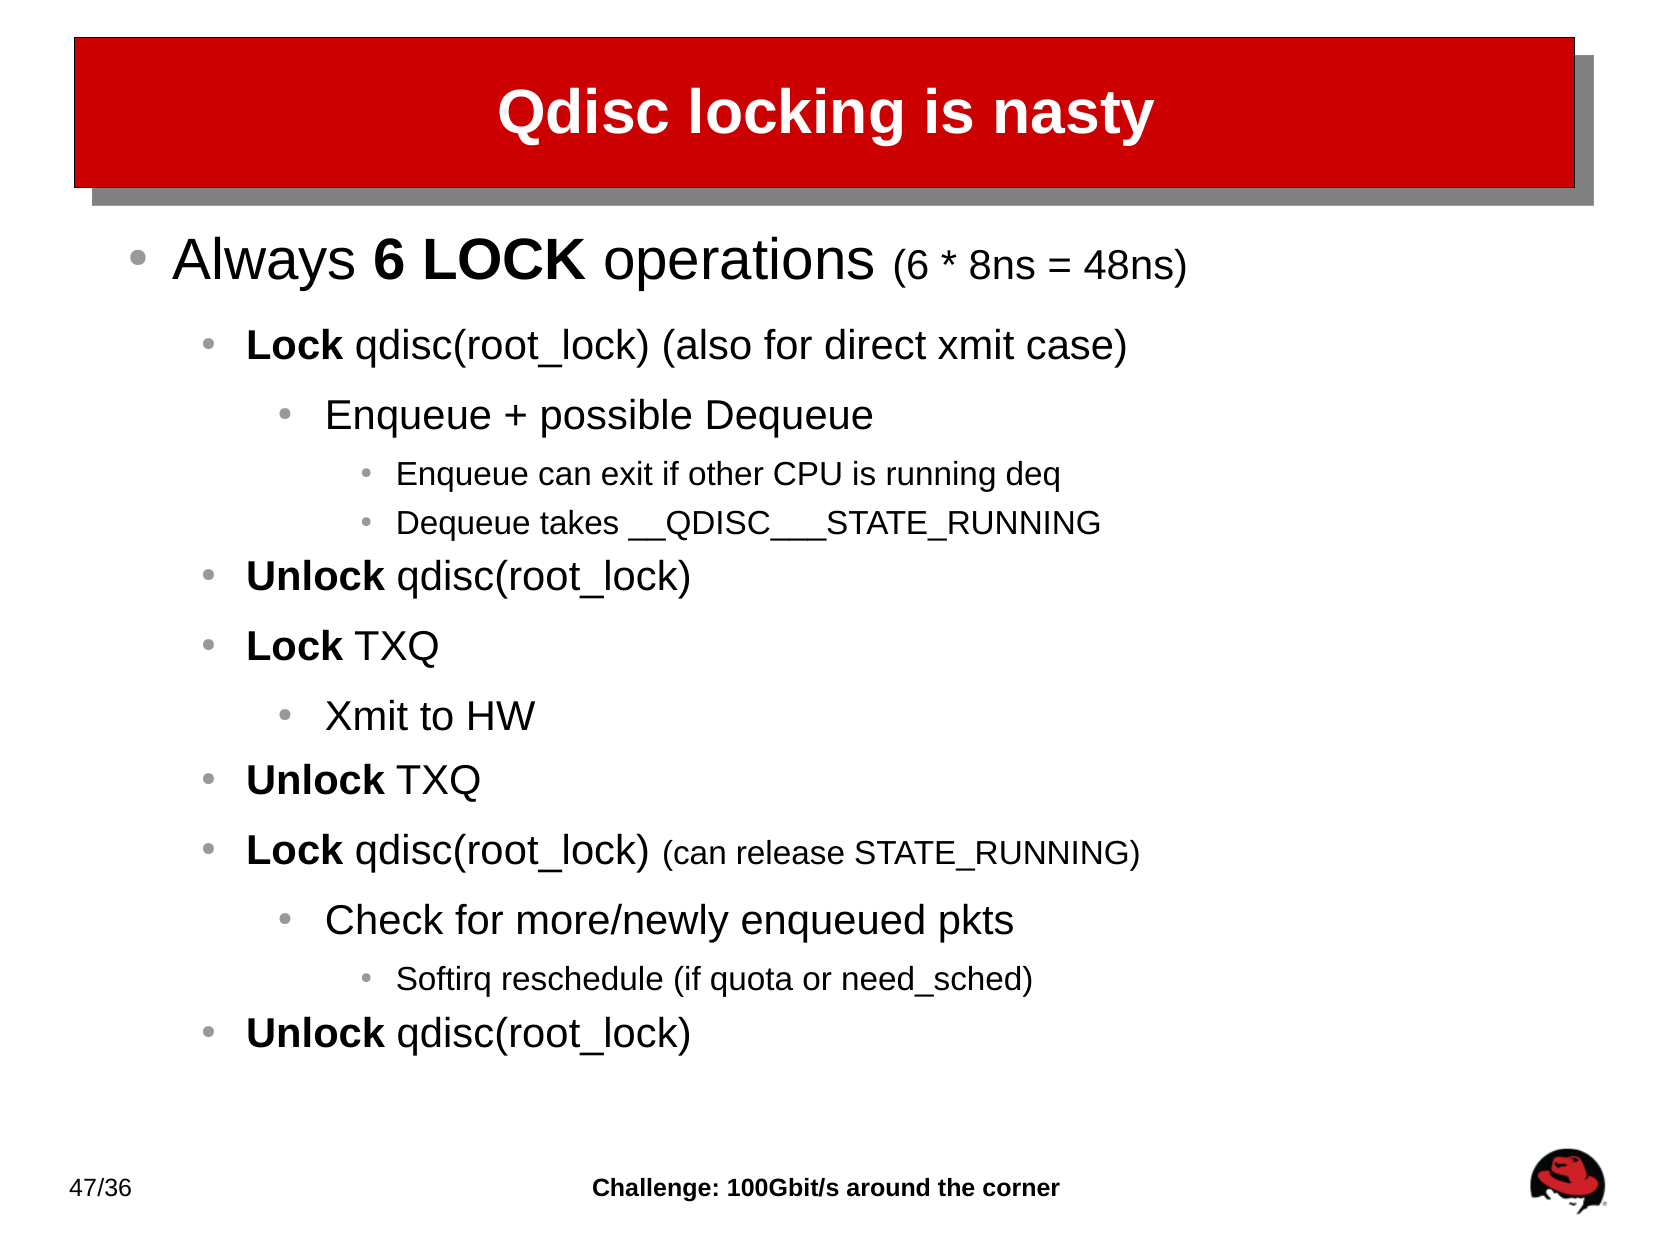

# Qdisc locking is nasty
Always 6 LOCK operations (6 * 8ns = 48ns)
Lock qdisc(root_lock) (also for direct xmit case)
Enqueue + possible Dequeue
Enqueue can exit if other CPU is running deq
Dequeue takes __QDISC___STATE_RUNNING
Unlock qdisc(root_lock)
Lock TXQ
Xmit to HW
Unlock TXQ
Lock qdisc(root_lock) (can release STATE_RUNNING)
Check for more/newly enqueued pkts
Softirq reschedule (if quota or need_sched)
Unlock qdisc(root_lock)